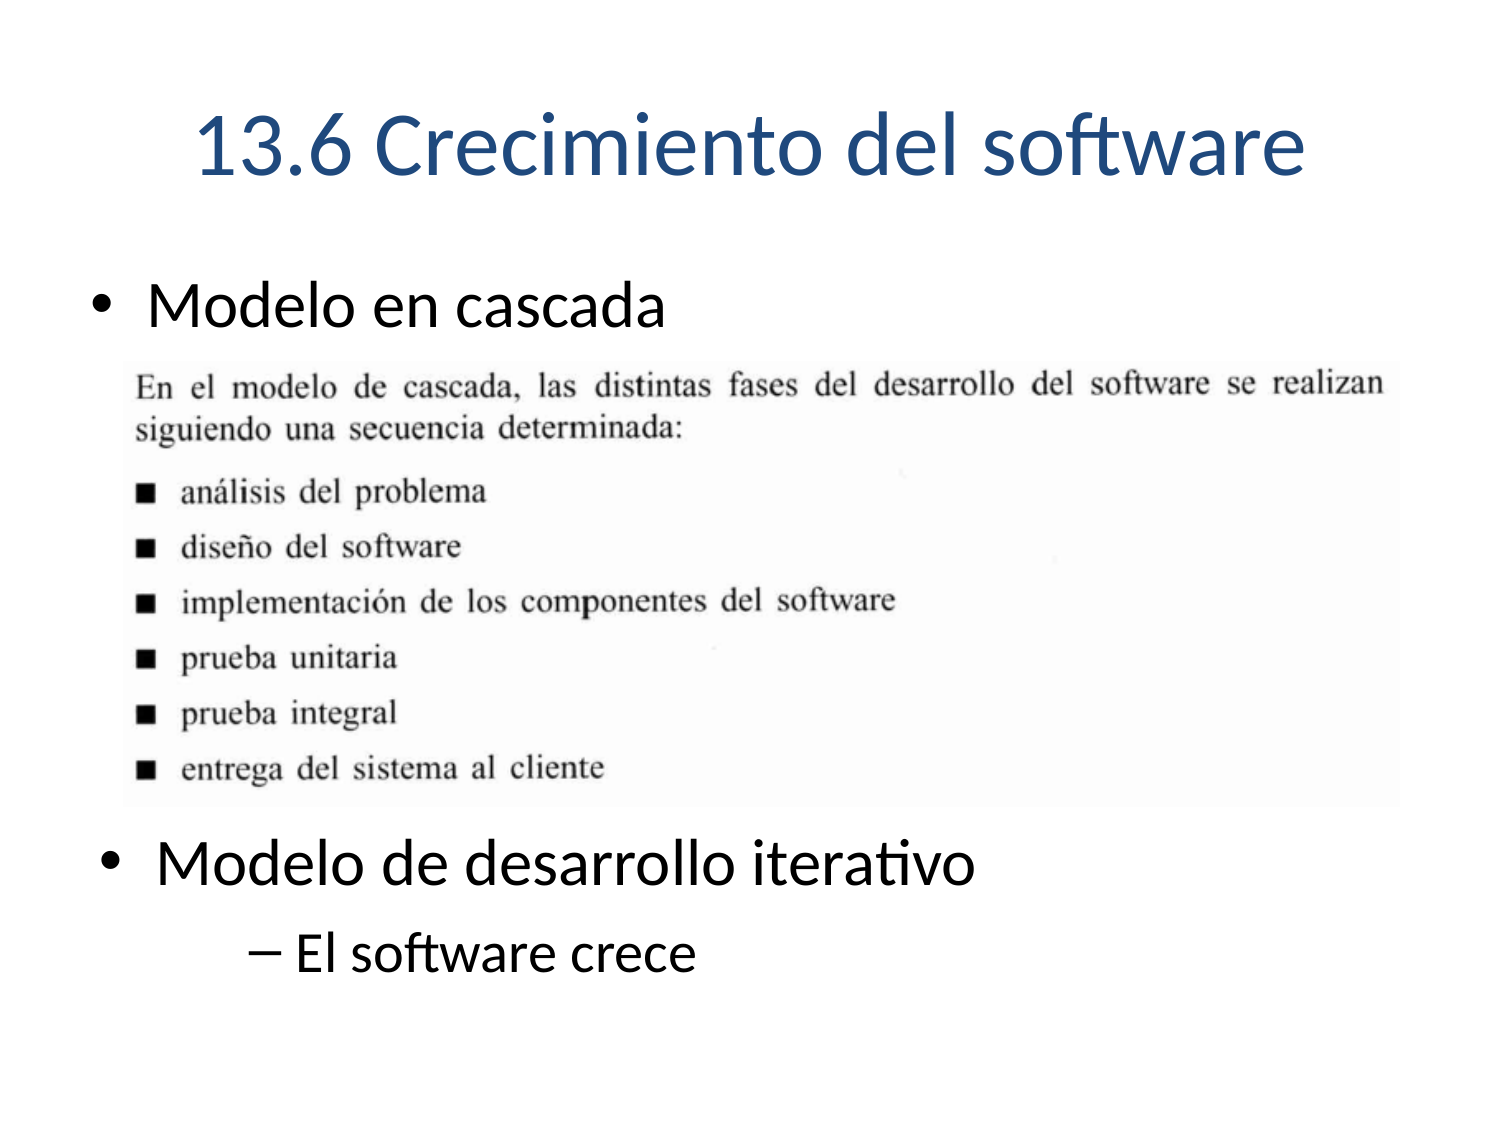

# 13.6 Crecimiento del software
Modelo en cascada
Modelo de desarrollo iterativo
El software crece